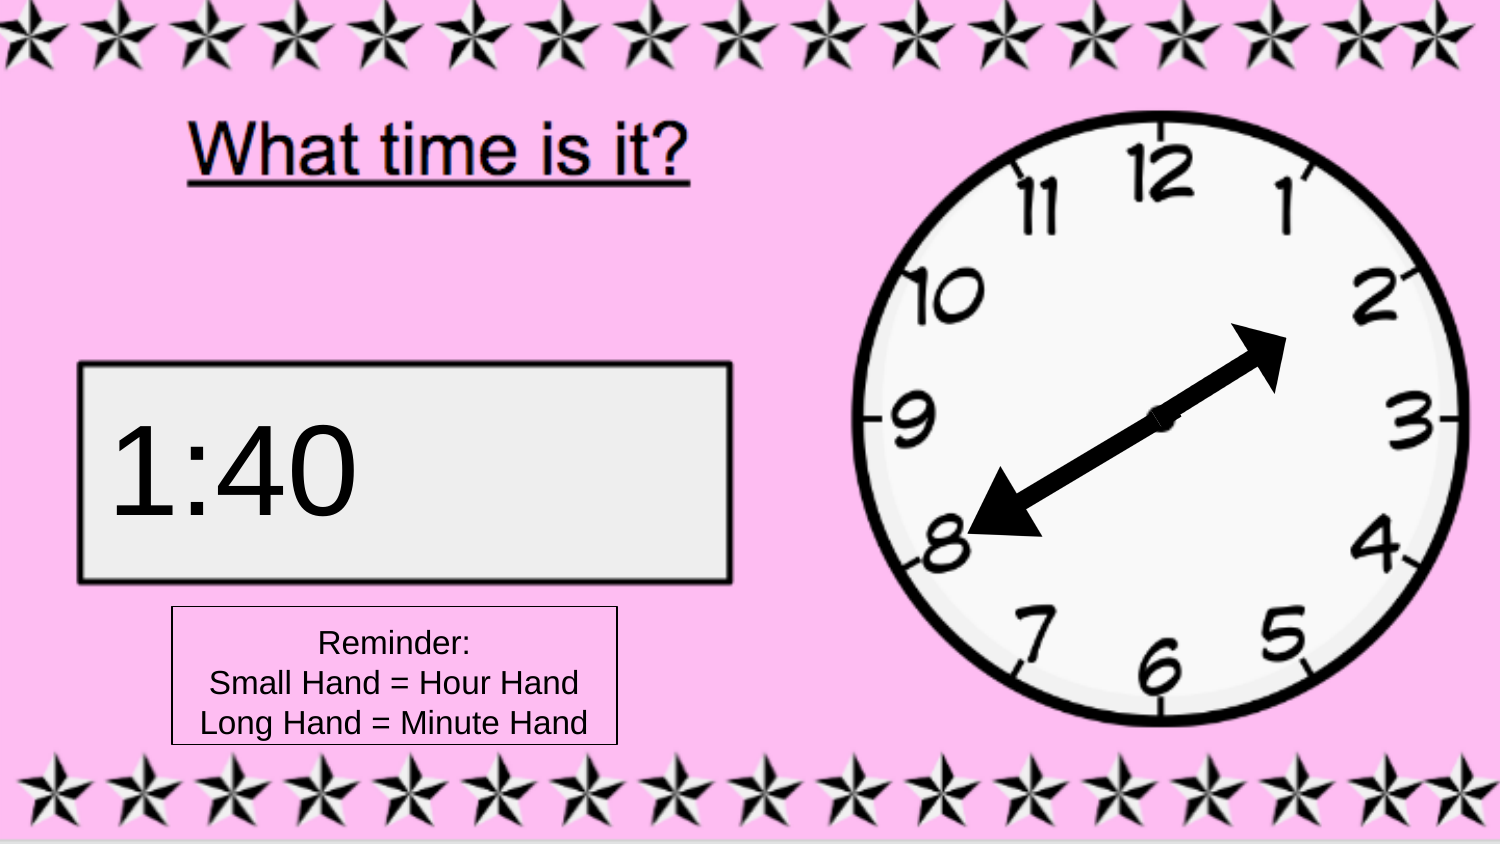

1:40
Reminder:
Small Hand = Hour Hand
Long Hand = Minute Hand